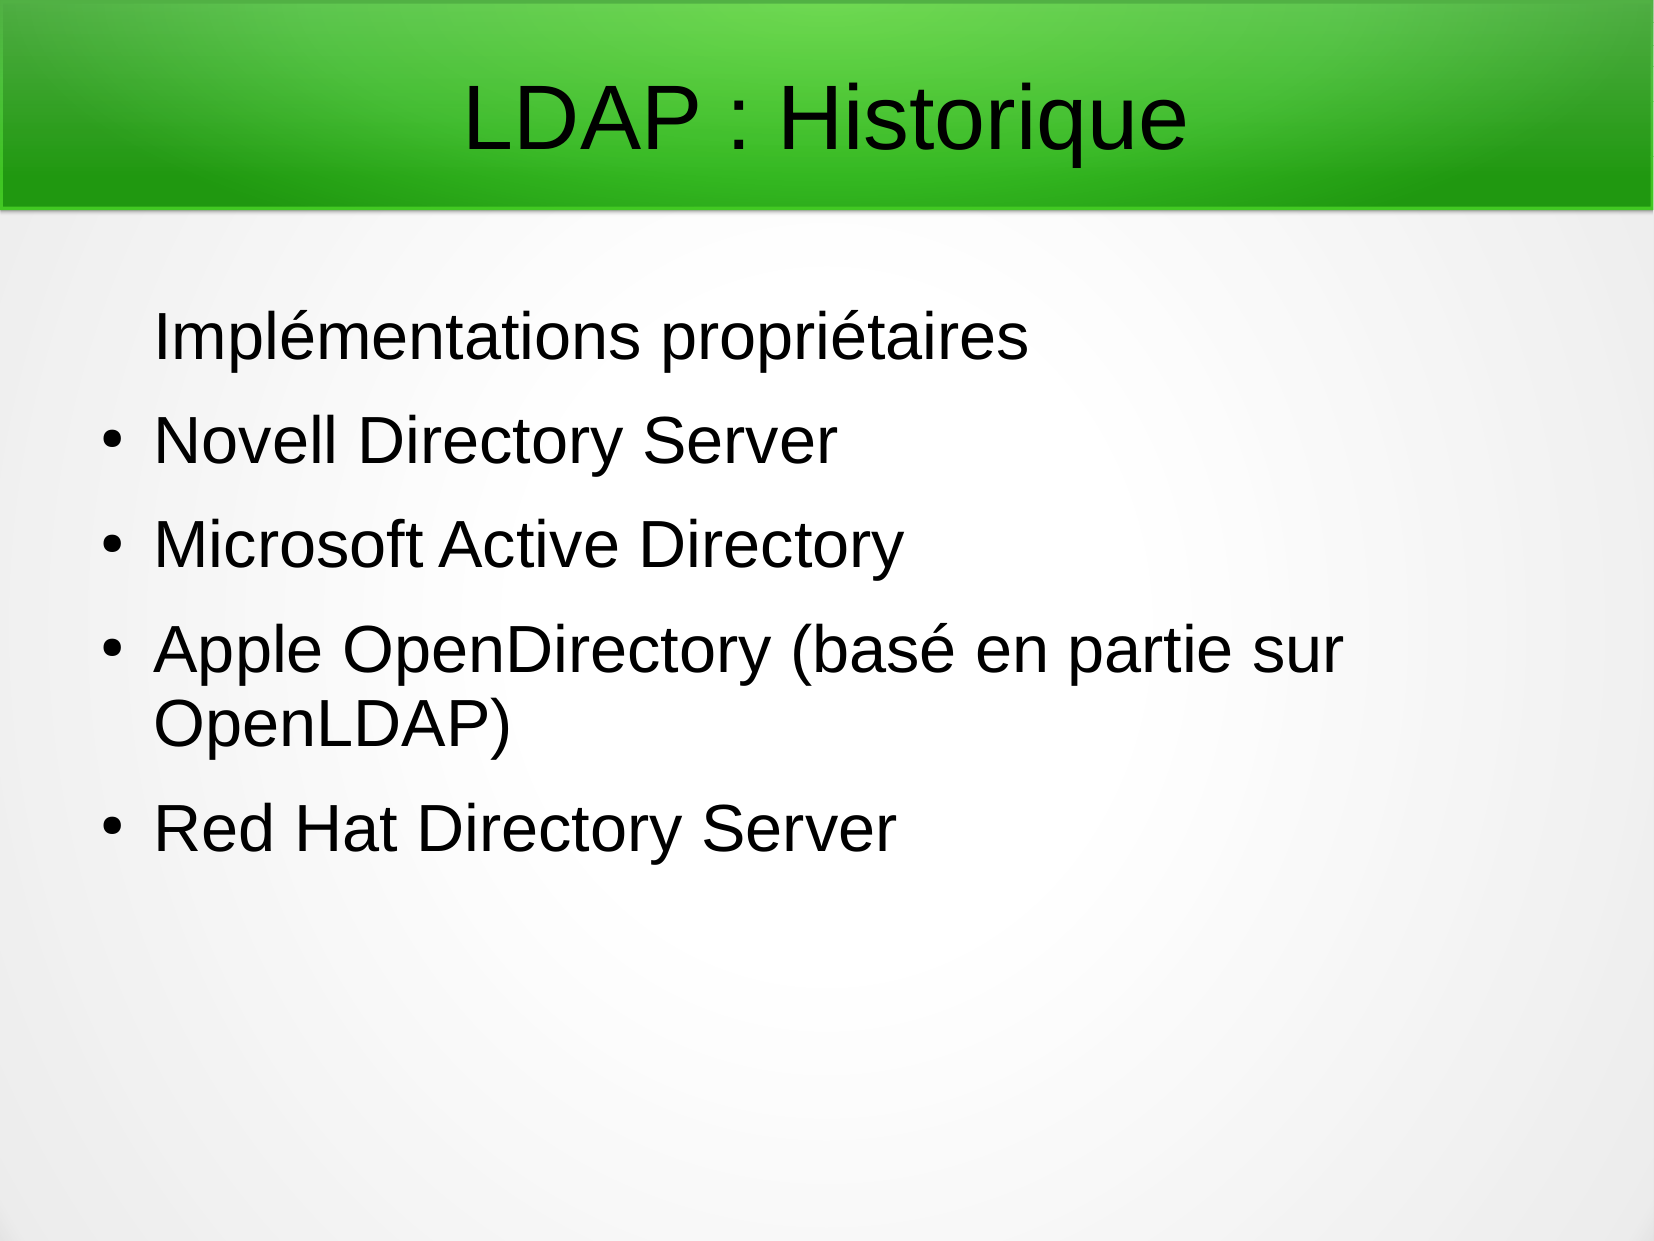

# LDAP : Historique
Implémentations propriétaires
Novell Directory Server
Microsoft Active Directory
Apple OpenDirectory (basé en partie sur OpenLDAP)
Red Hat Directory Server